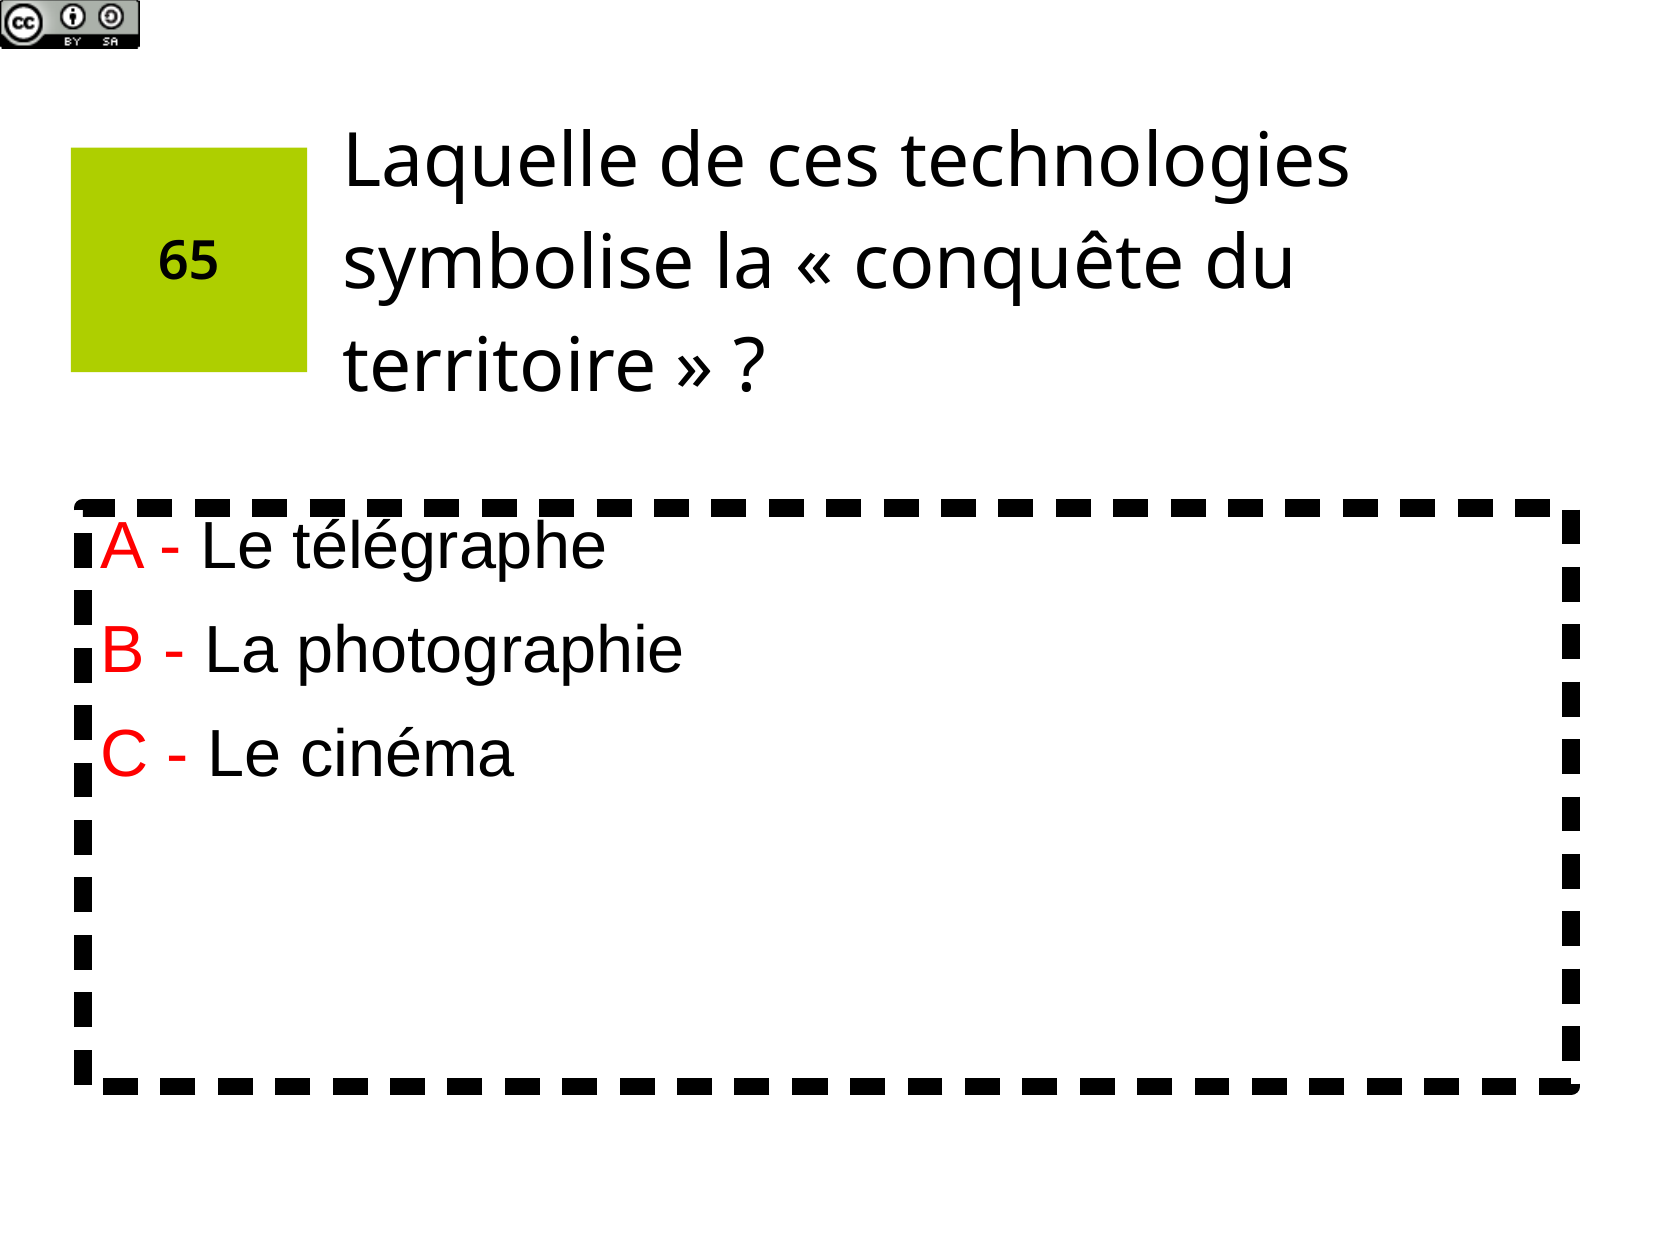

# Laquelle de ces technologies symbolise la « conquête du territoire » ?
65
Le télégraphe
La photographie
Le cinéma